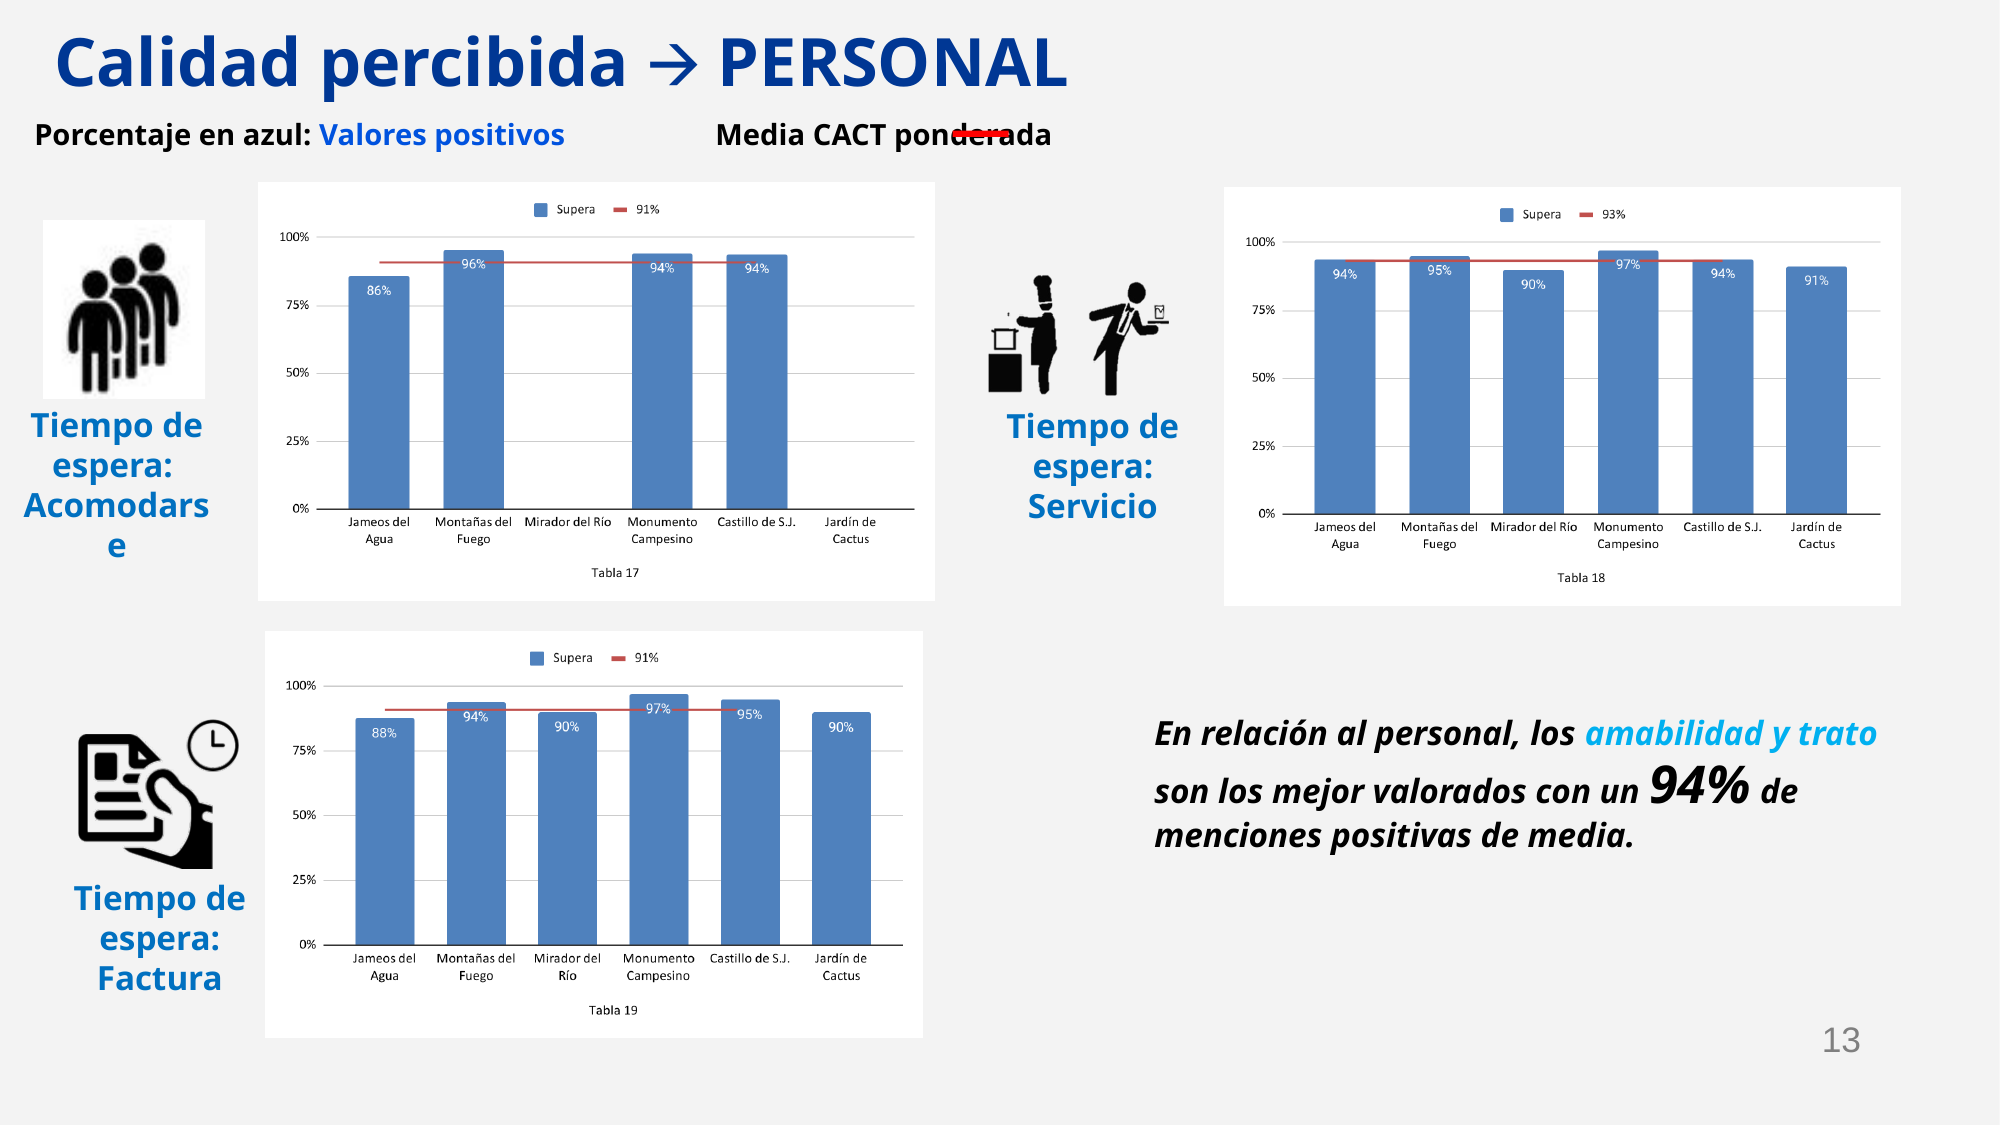

Calidad percibida 🡪 PERSONAL
 Porcentaje en azul: Valores positivos Media CACT ponderada
Tiempo de espera:
Acomodarse
Tiempo de espera: Servicio
En relación al personal, los amabilidad y trato son los mejor valorados con un 94% de menciones positivas de media.
Tiempo de espera: Factura